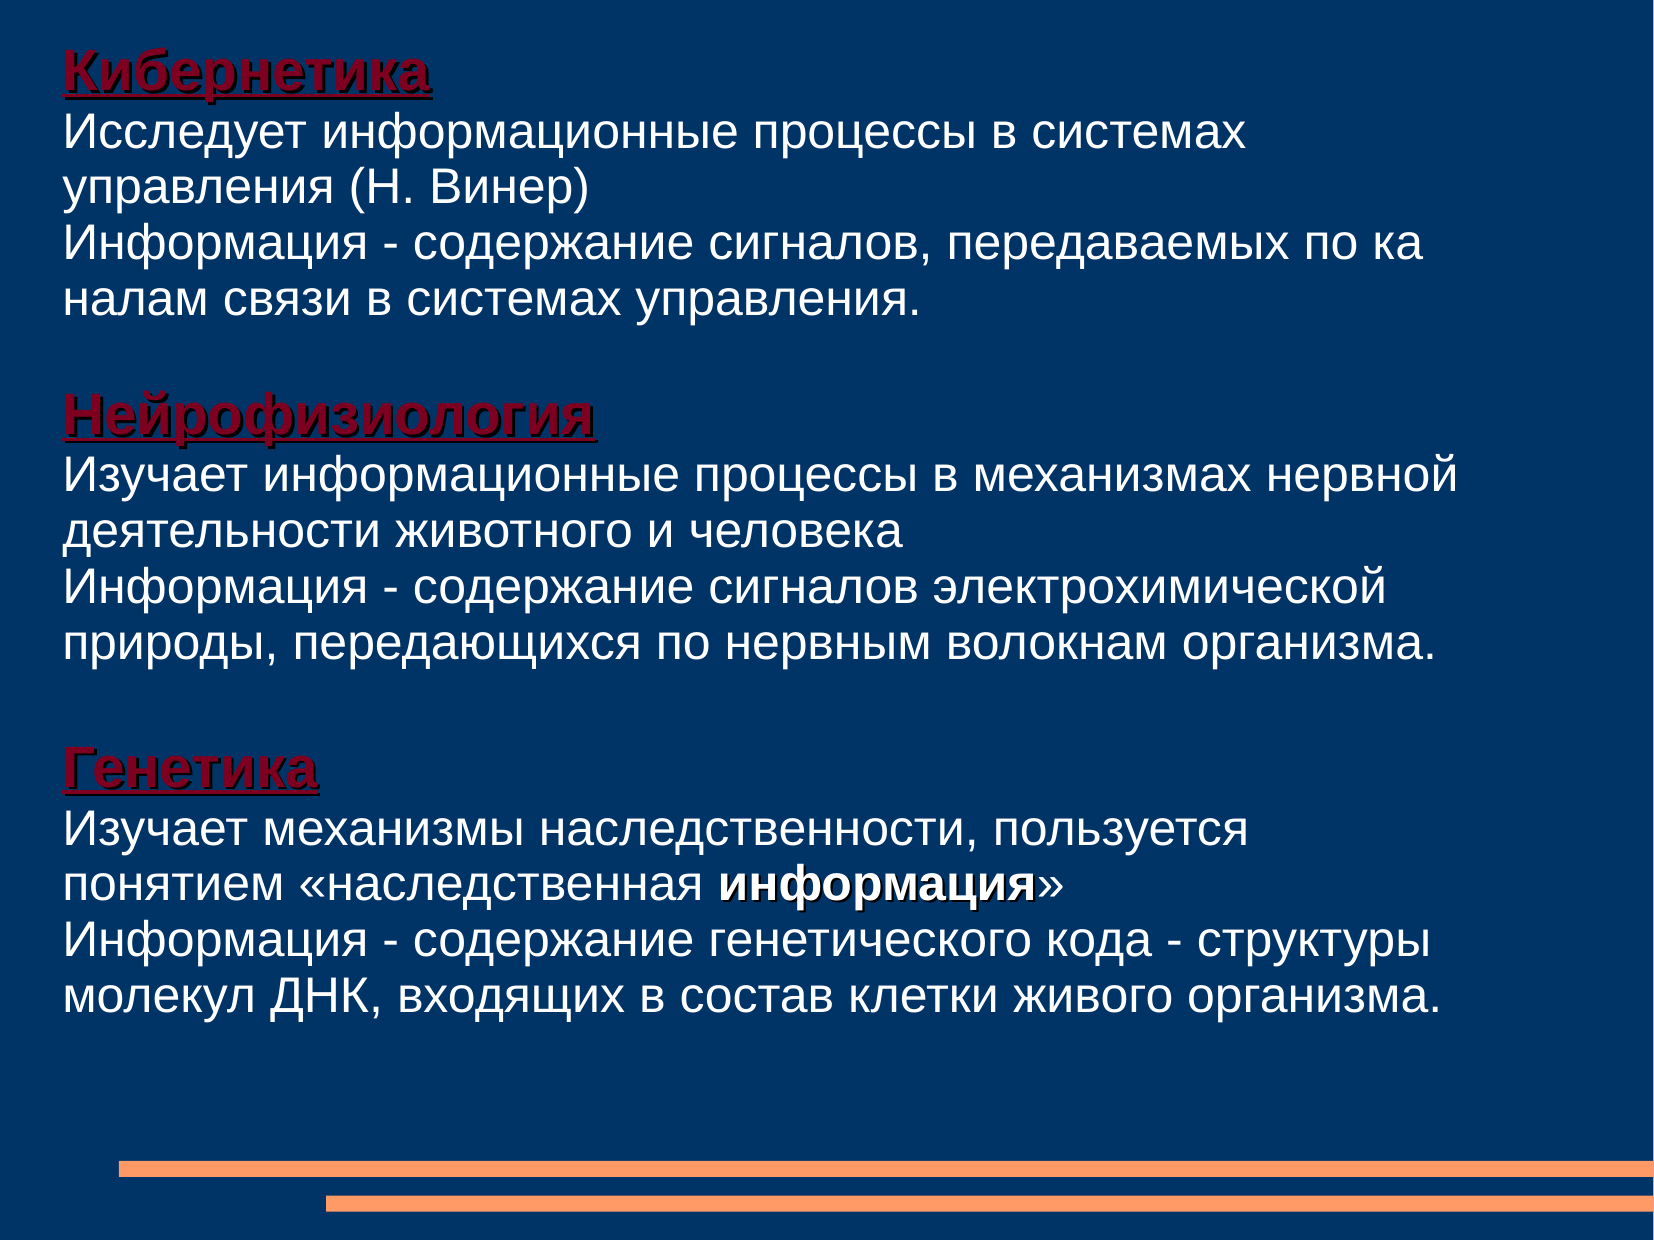

Кибернетика
Исследует информационные процессы в системах управления (Н. Винер)
Информация - содержание сигналов, передаваемых по ка­налам связи в системах управления.
Нейрофизиология
Изучает информационные процессы в механизмах нервной деятельности жи­вотного и человека
Информация - содержание сигналов электрохимической природы, передающихся по нервным волокнам организма.
Генетика
Изучает механизмы на­следственности, пользуется понятием «наследственная информация»
Информация - содержание генетического кода - структуры молекул ДНК, входящих в состав клетки живого организма.